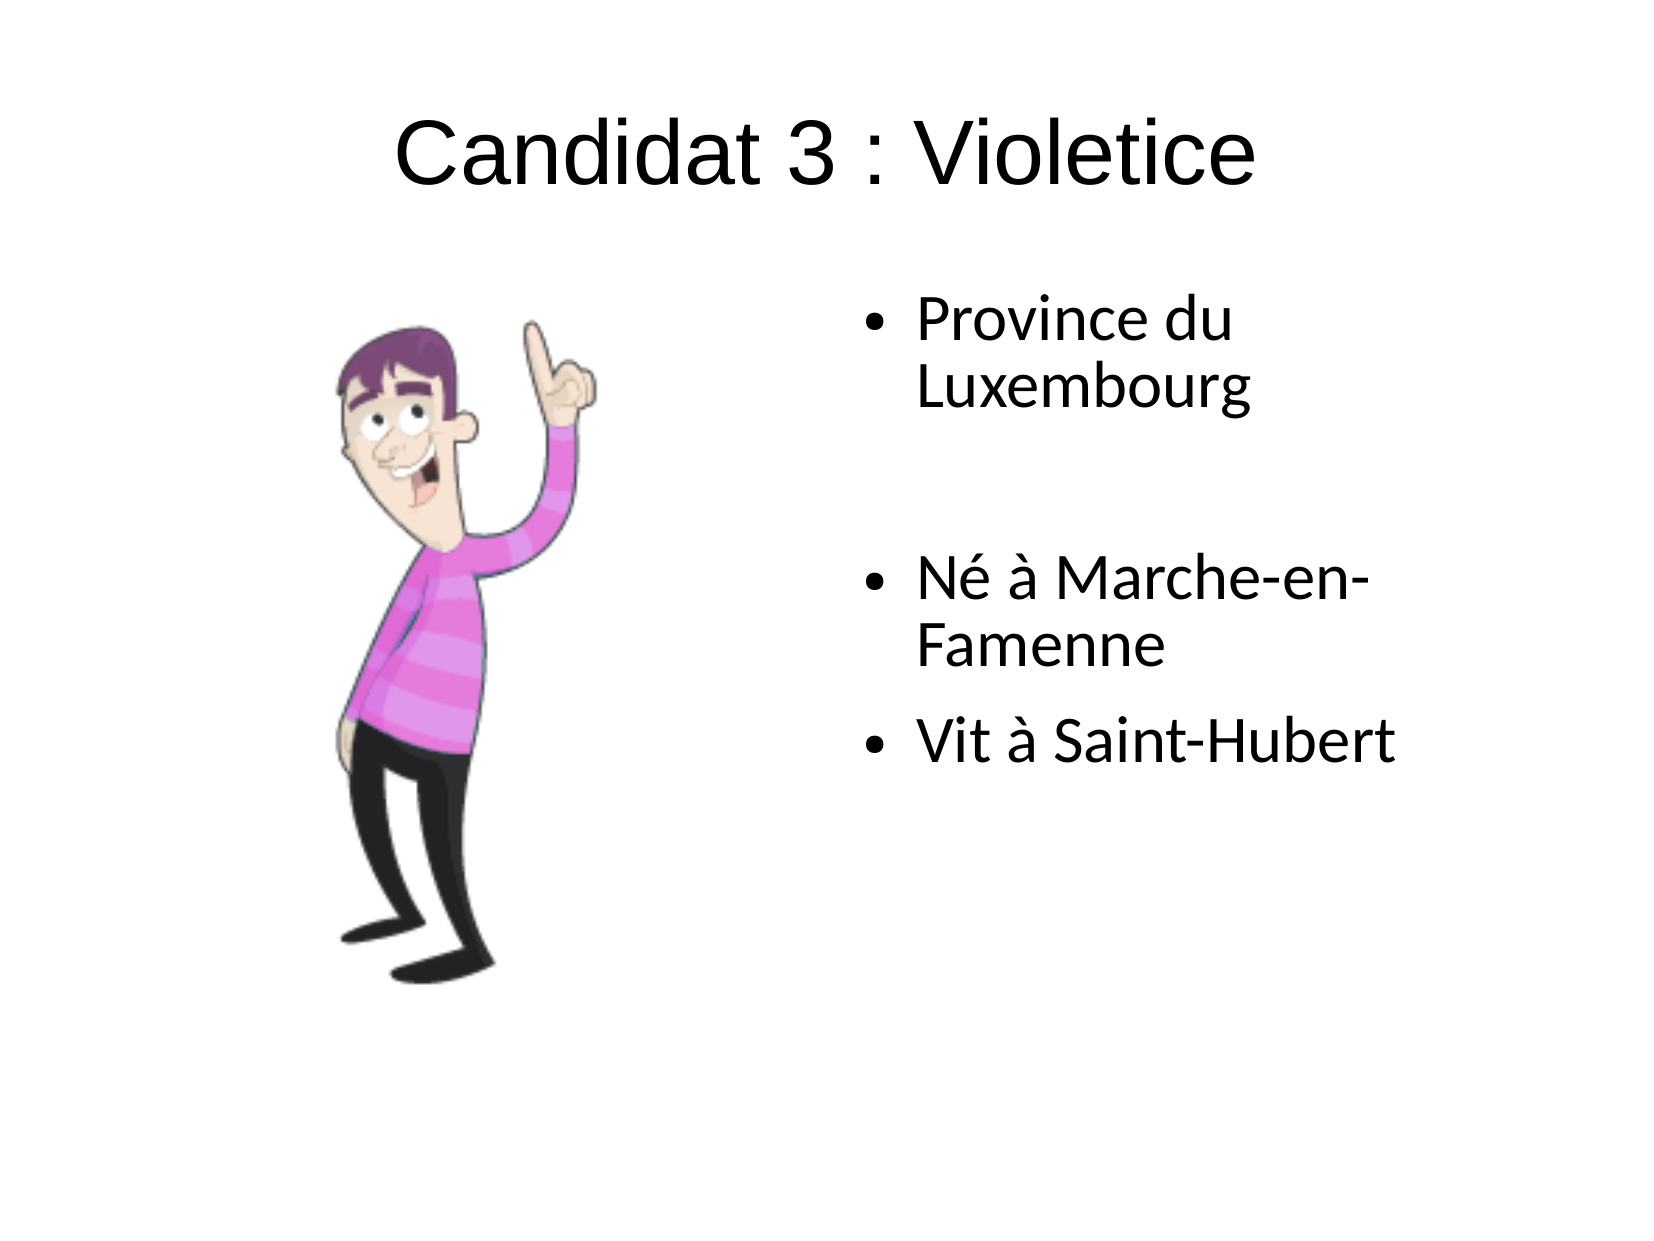

# Candidat 3 : Violetice
Province du Luxembourg
Né à Marche-en-Famenne
Vit à Saint-Hubert